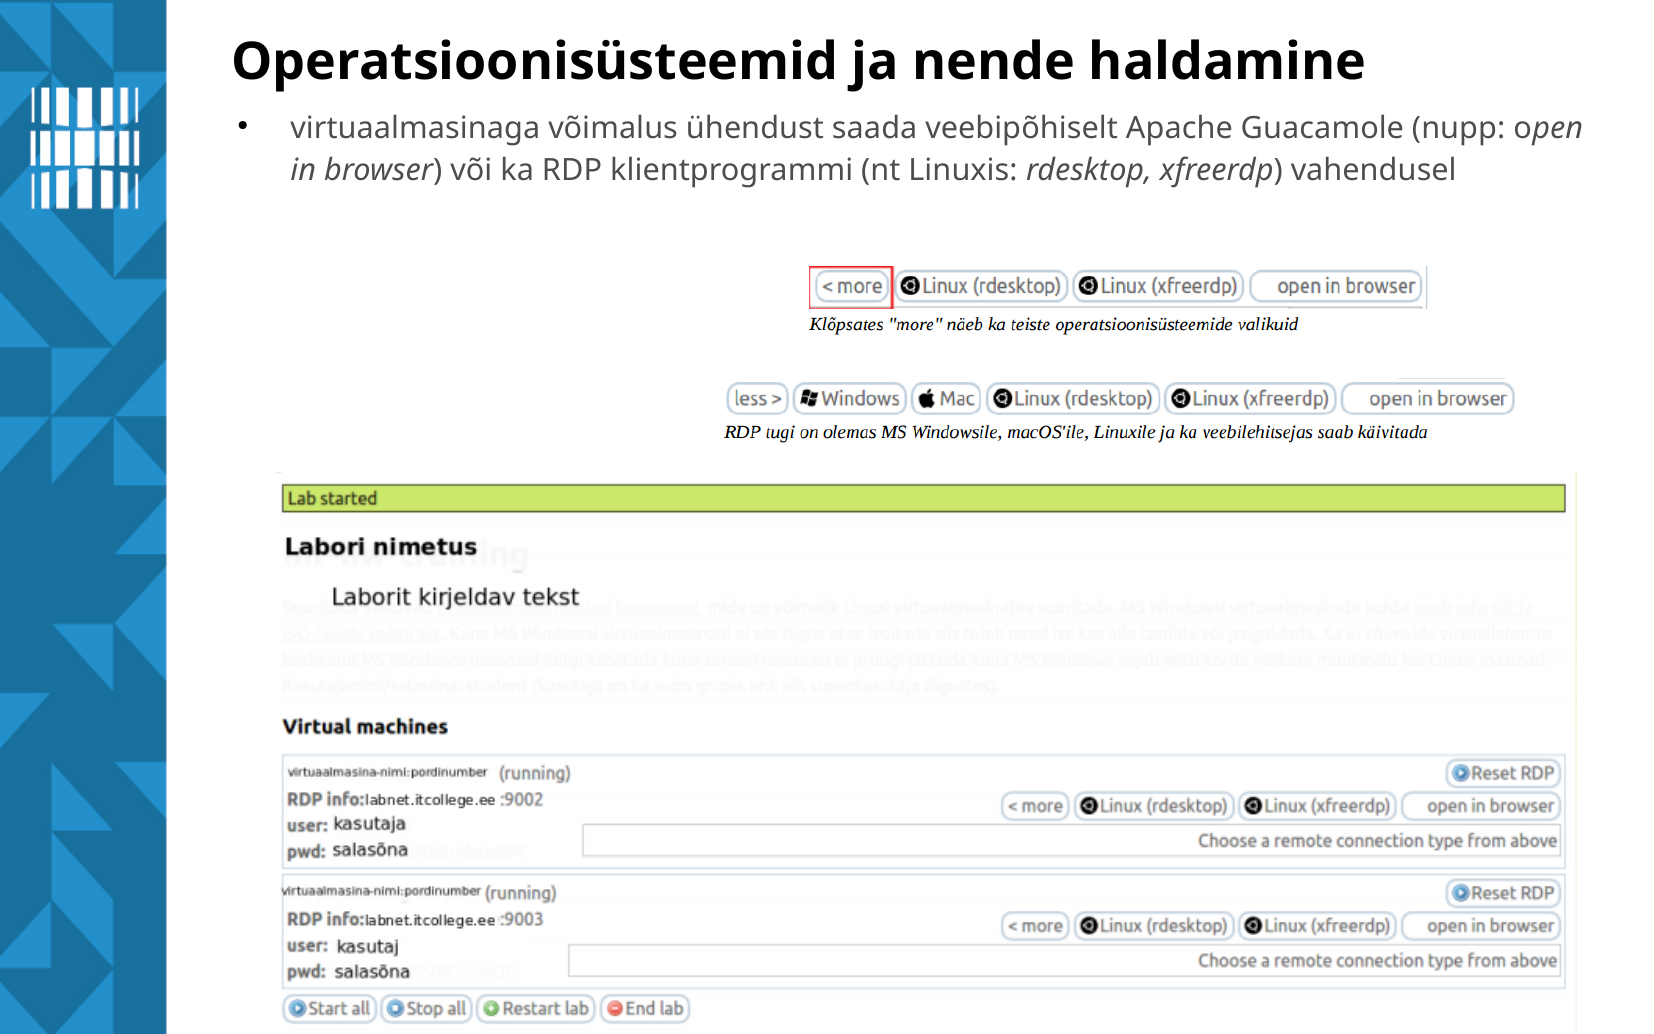

# Operatsioonisüsteemid ja nende haldamine
virtuaalmasinaga võimalus ühendust saada veebipõhiselt Apache Guacamole (nupp: open in browser) või ka RDP klientprogrammi (nt Linuxis: rdesktop, xfreerdp) vahendusel